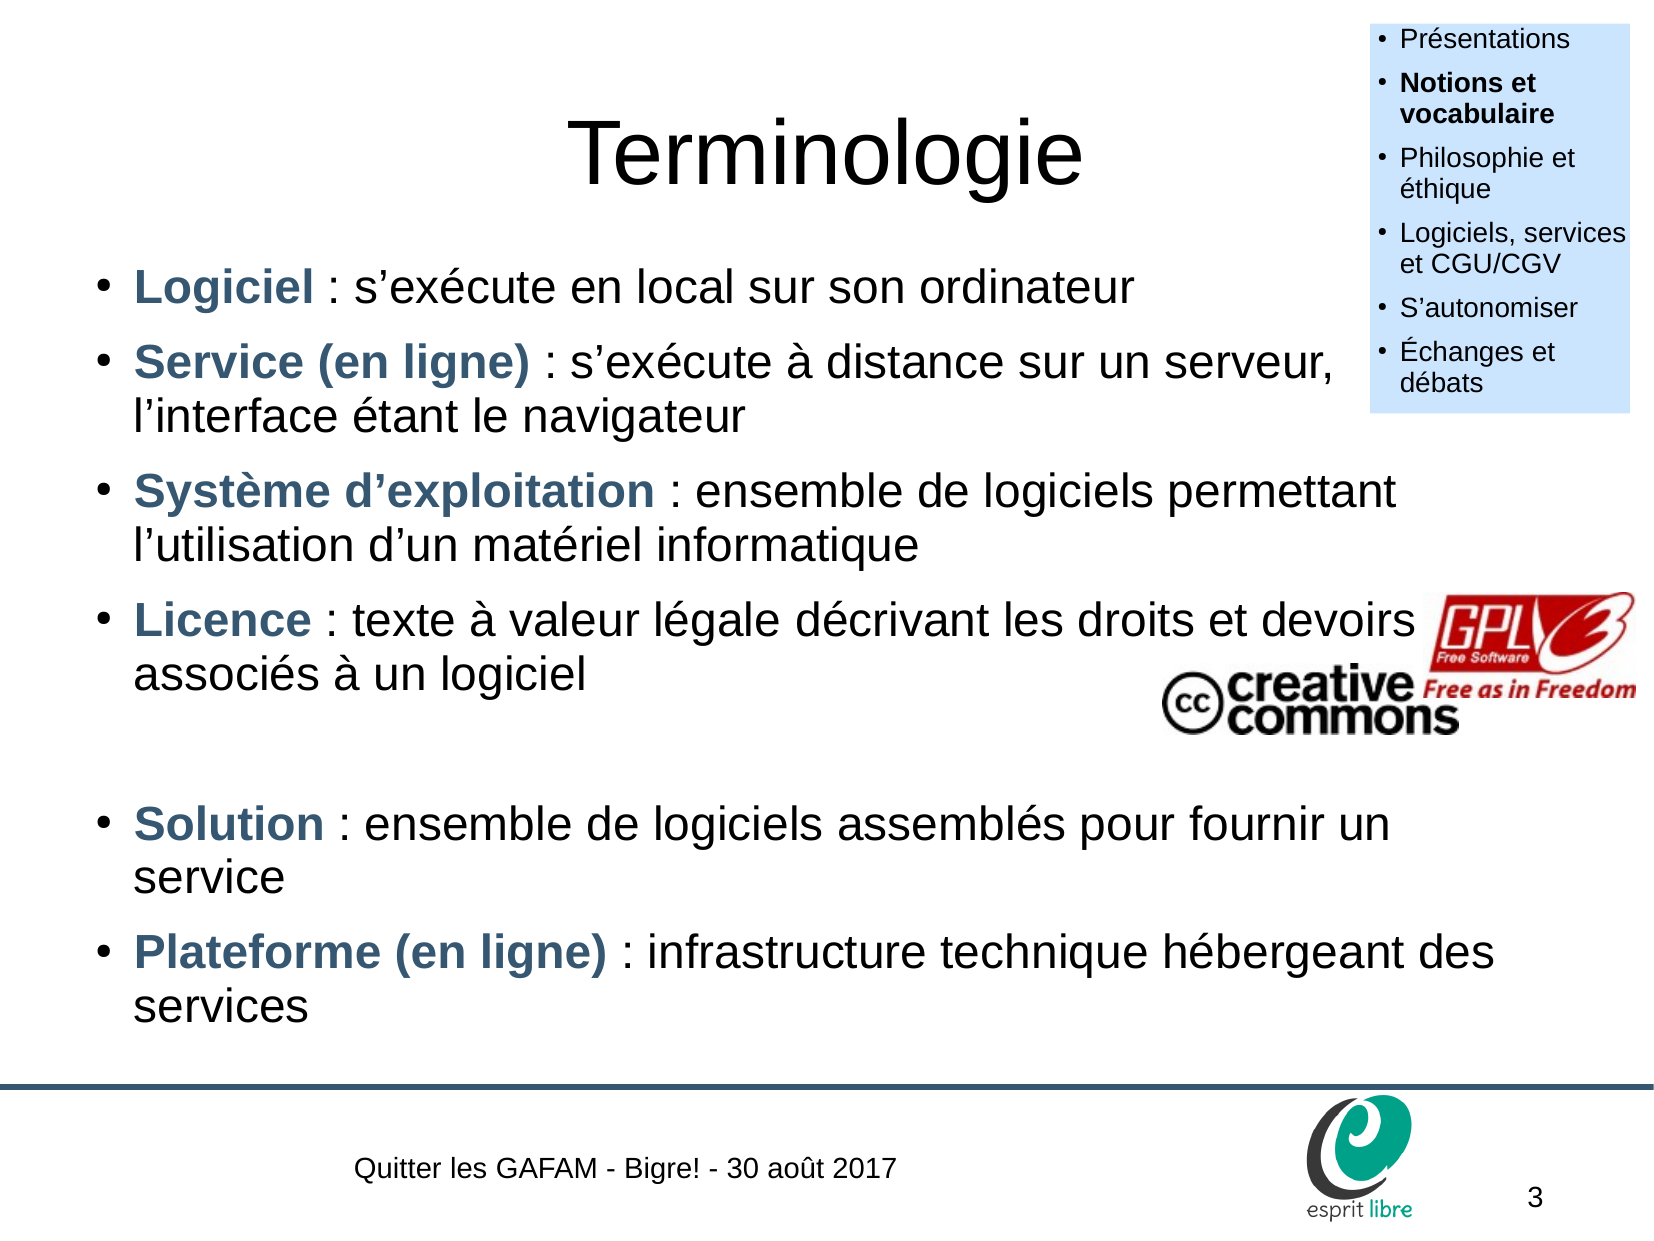

Présentations
Notions et vocabulaire
Philosophie et éthique
Logiciels, services et CGU/CGV
S’autonomiser
Échanges et débats
# Terminologie
Logiciel : s’exécute en local sur son ordinateur
Service (en ligne) : s’exécute à distance sur un serveur, l’interface étant le navigateur
Système d’exploitation : ensemble de logiciels permettant l’utilisation d’un matériel informatique
Licence : texte à valeur légale décrivant les droits et devoirs associés à un logiciel
Solution : ensemble de logiciels assemblés pour fournir un service
Plateforme (en ligne) : infrastructure technique hébergeant des services
Quitter les GAFAM - Bigre! - 30 août 2017